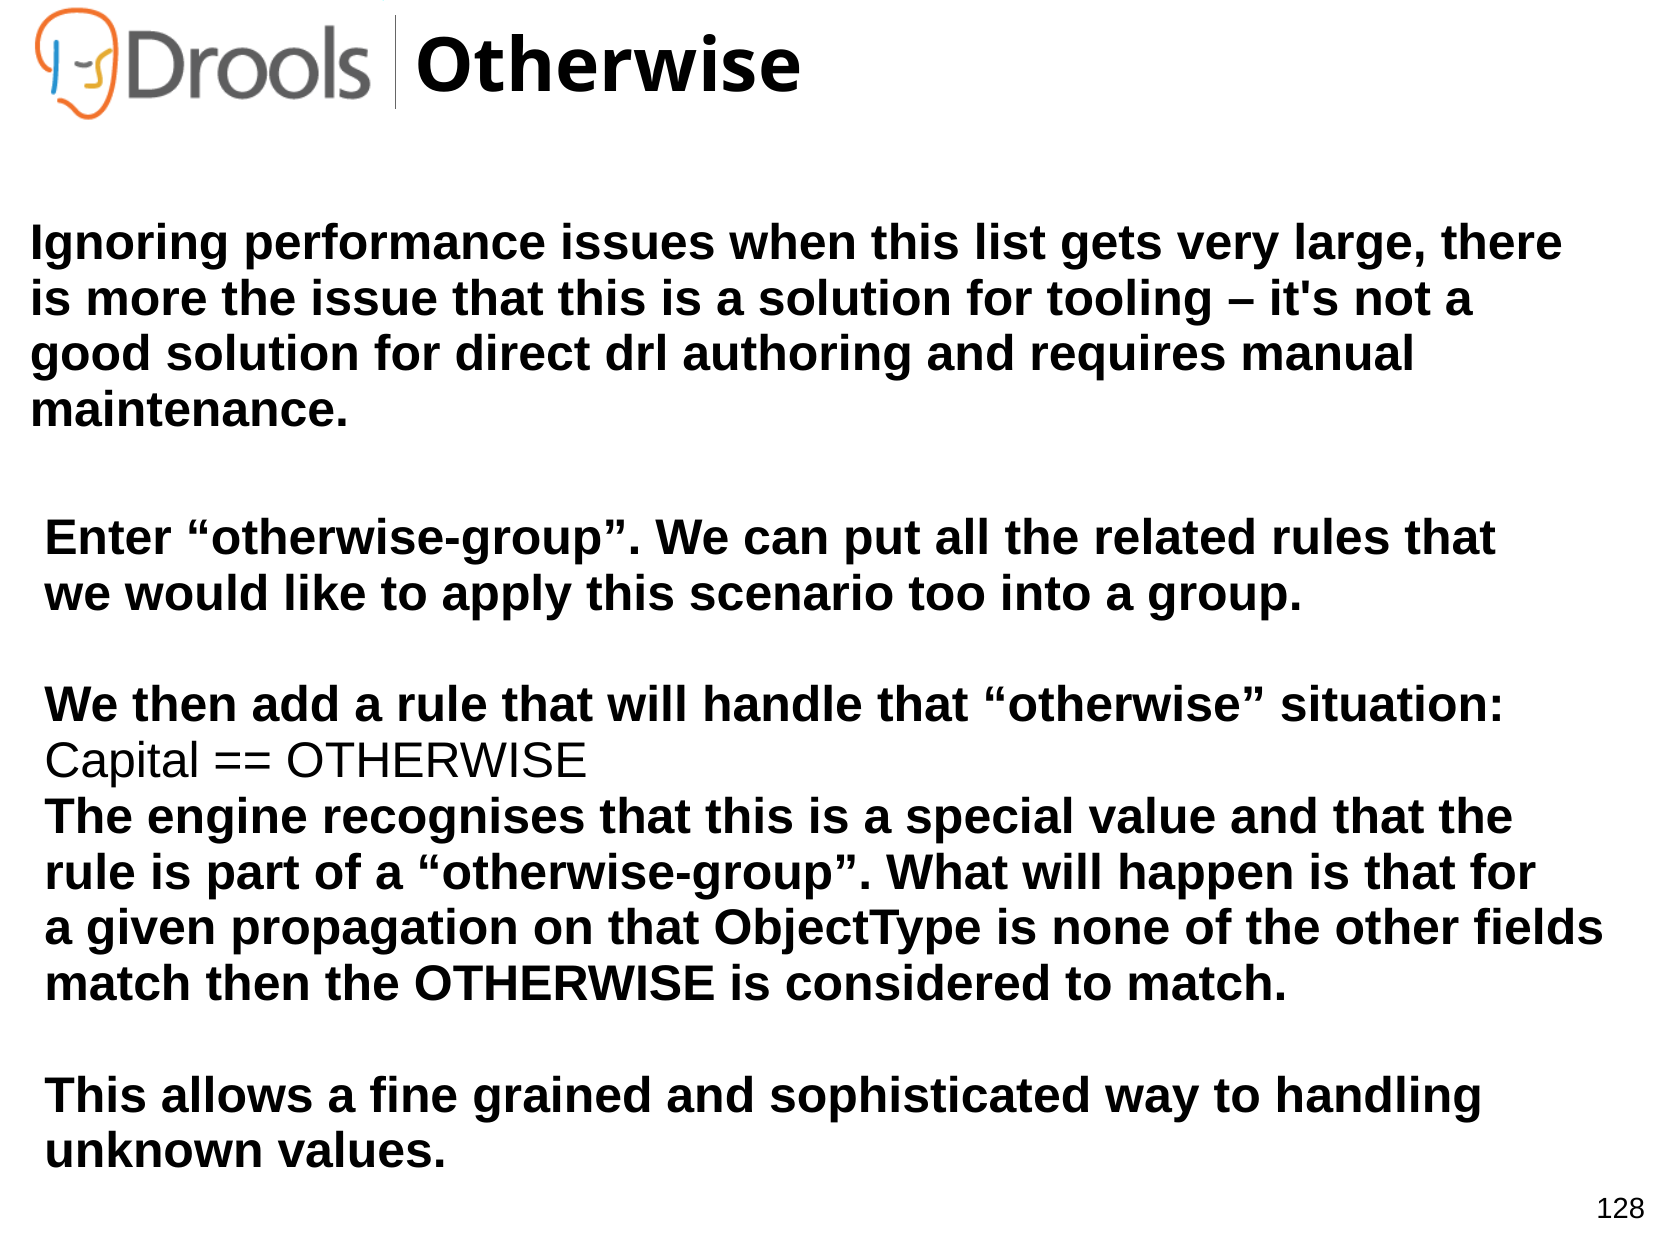

# Otherwise
Ignoring performance issues when this list gets very large, there
is more the issue that this is a solution for tooling – it's not a
good solution for direct drl authoring and requires manual
maintenance.
Enter “otherwise-group”. We can put all the related rules that
we would like to apply this scenario too into a group.
We then add a rule that will handle that “otherwise” situation:
Capital == OTHERWISE
The engine recognises that this is a special value and that the
rule is part of a “otherwise-group”. What will happen is that for
a given propagation on that ObjectType is none of the other fields
match then the OTHERWISE is considered to match.
This allows a fine grained and sophisticated way to handling
unknown values.